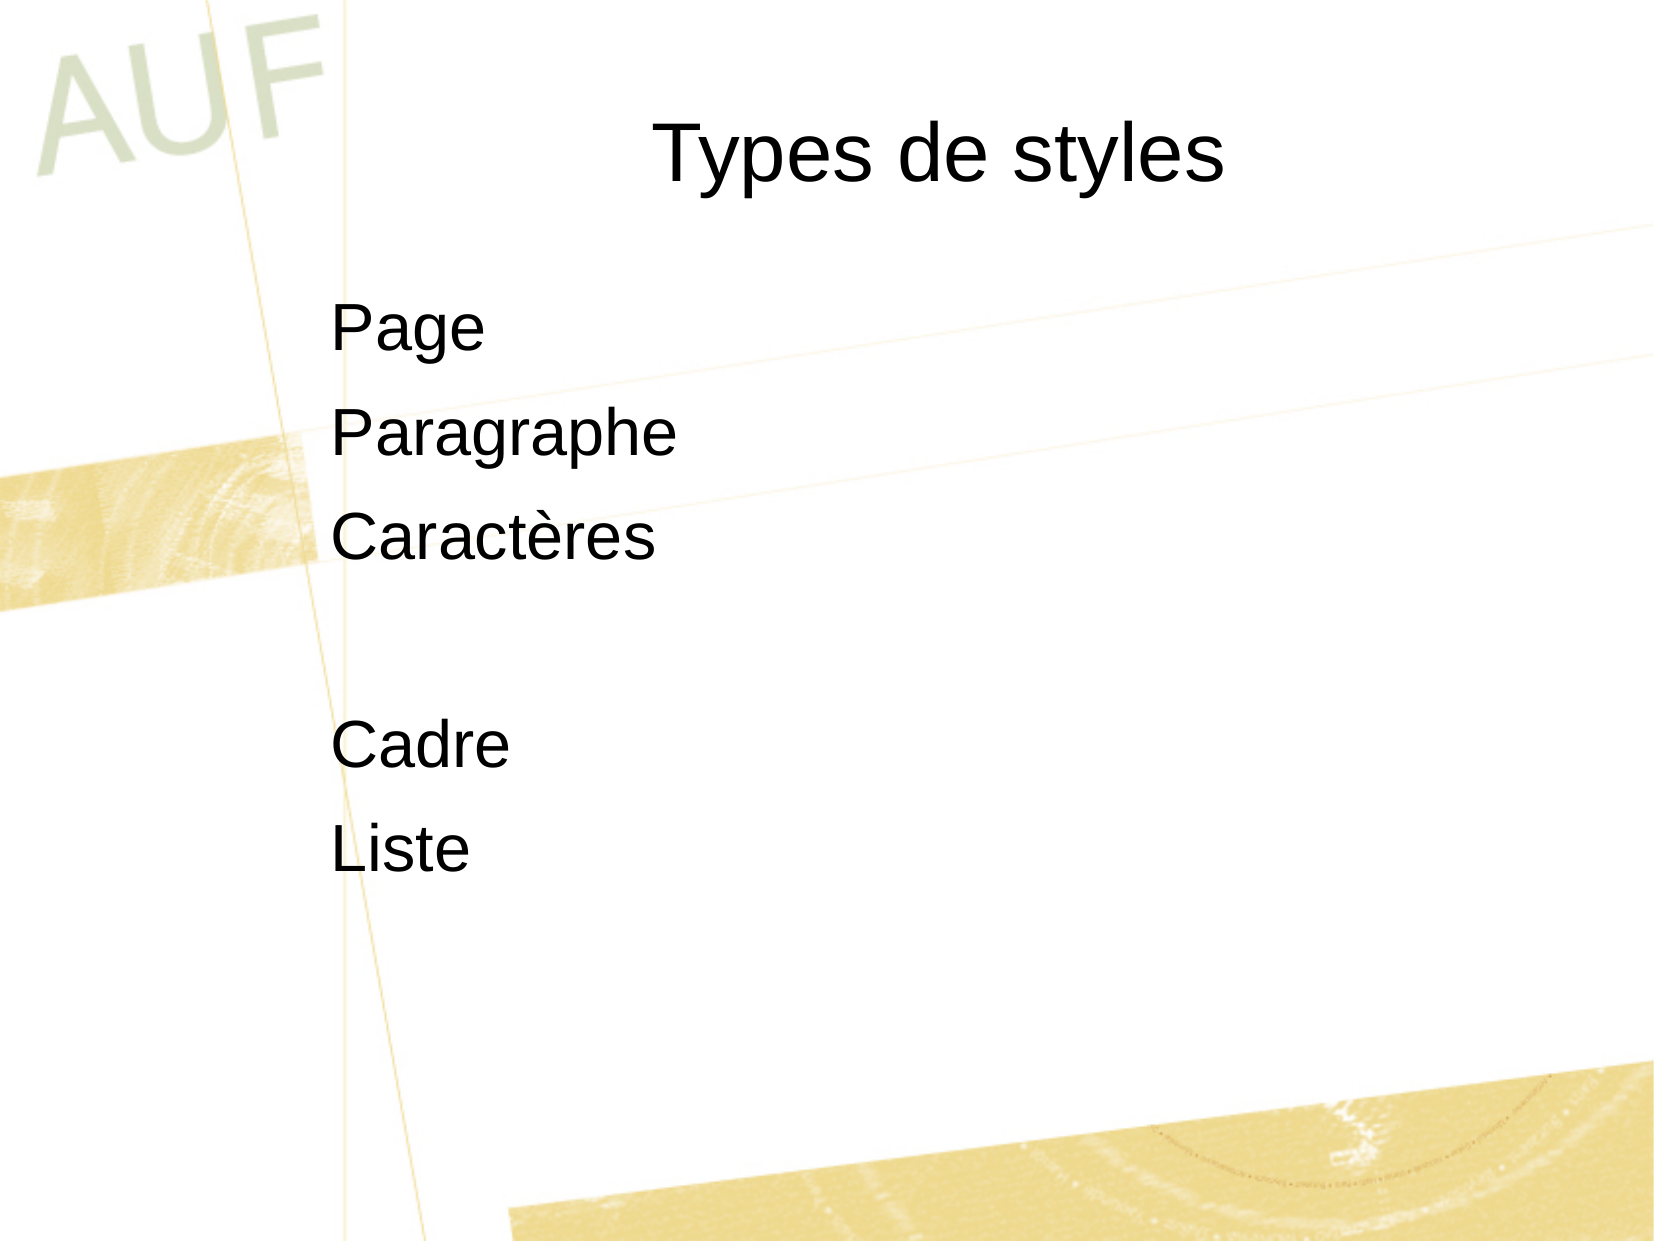

# Types de styles
Page
Paragraphe
Caractères
Cadre
Liste